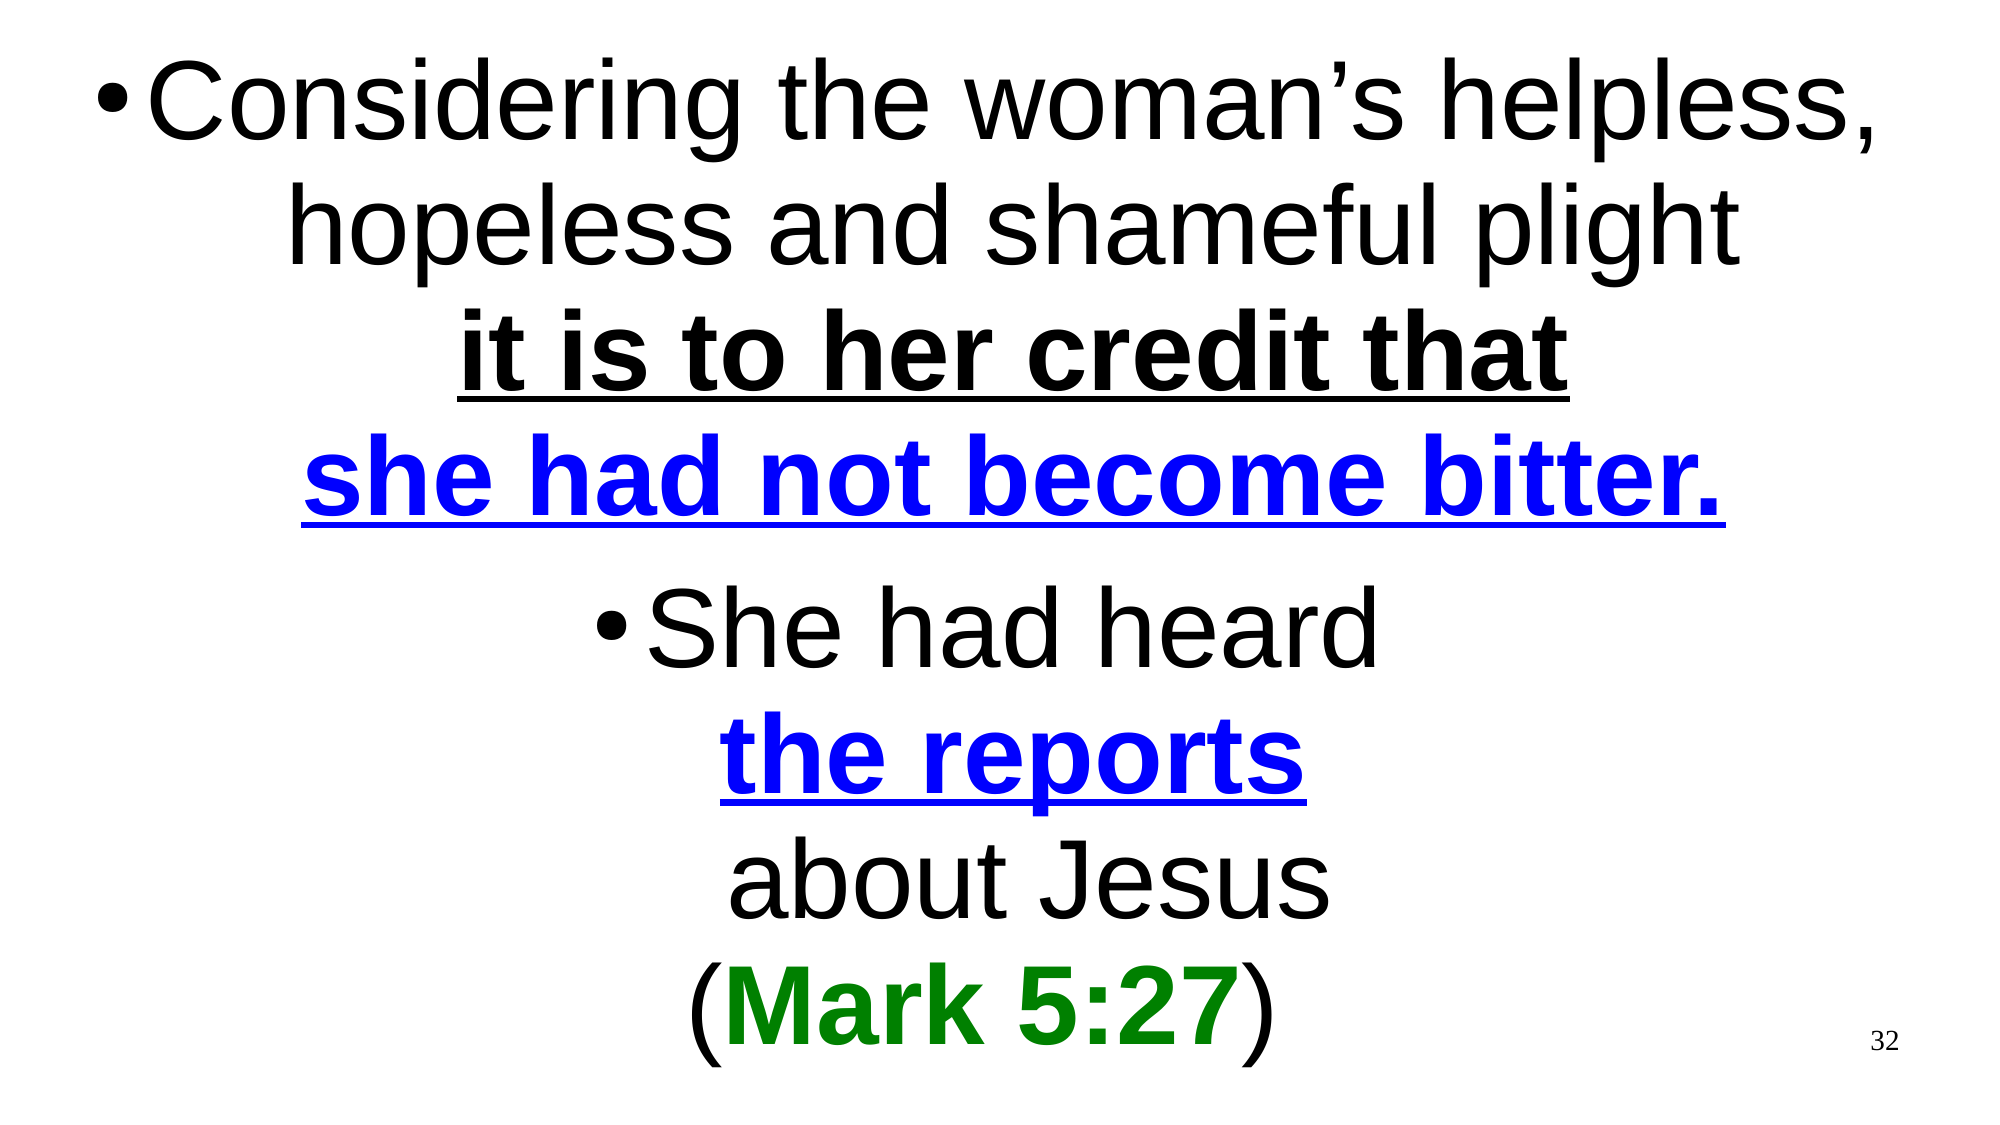

# Considering the woman’s helpless, hopeless and shameful plight it is to her credit that she had not become bitter.
She had heard
the reports
about Jesus
(Mark 5:27)
32